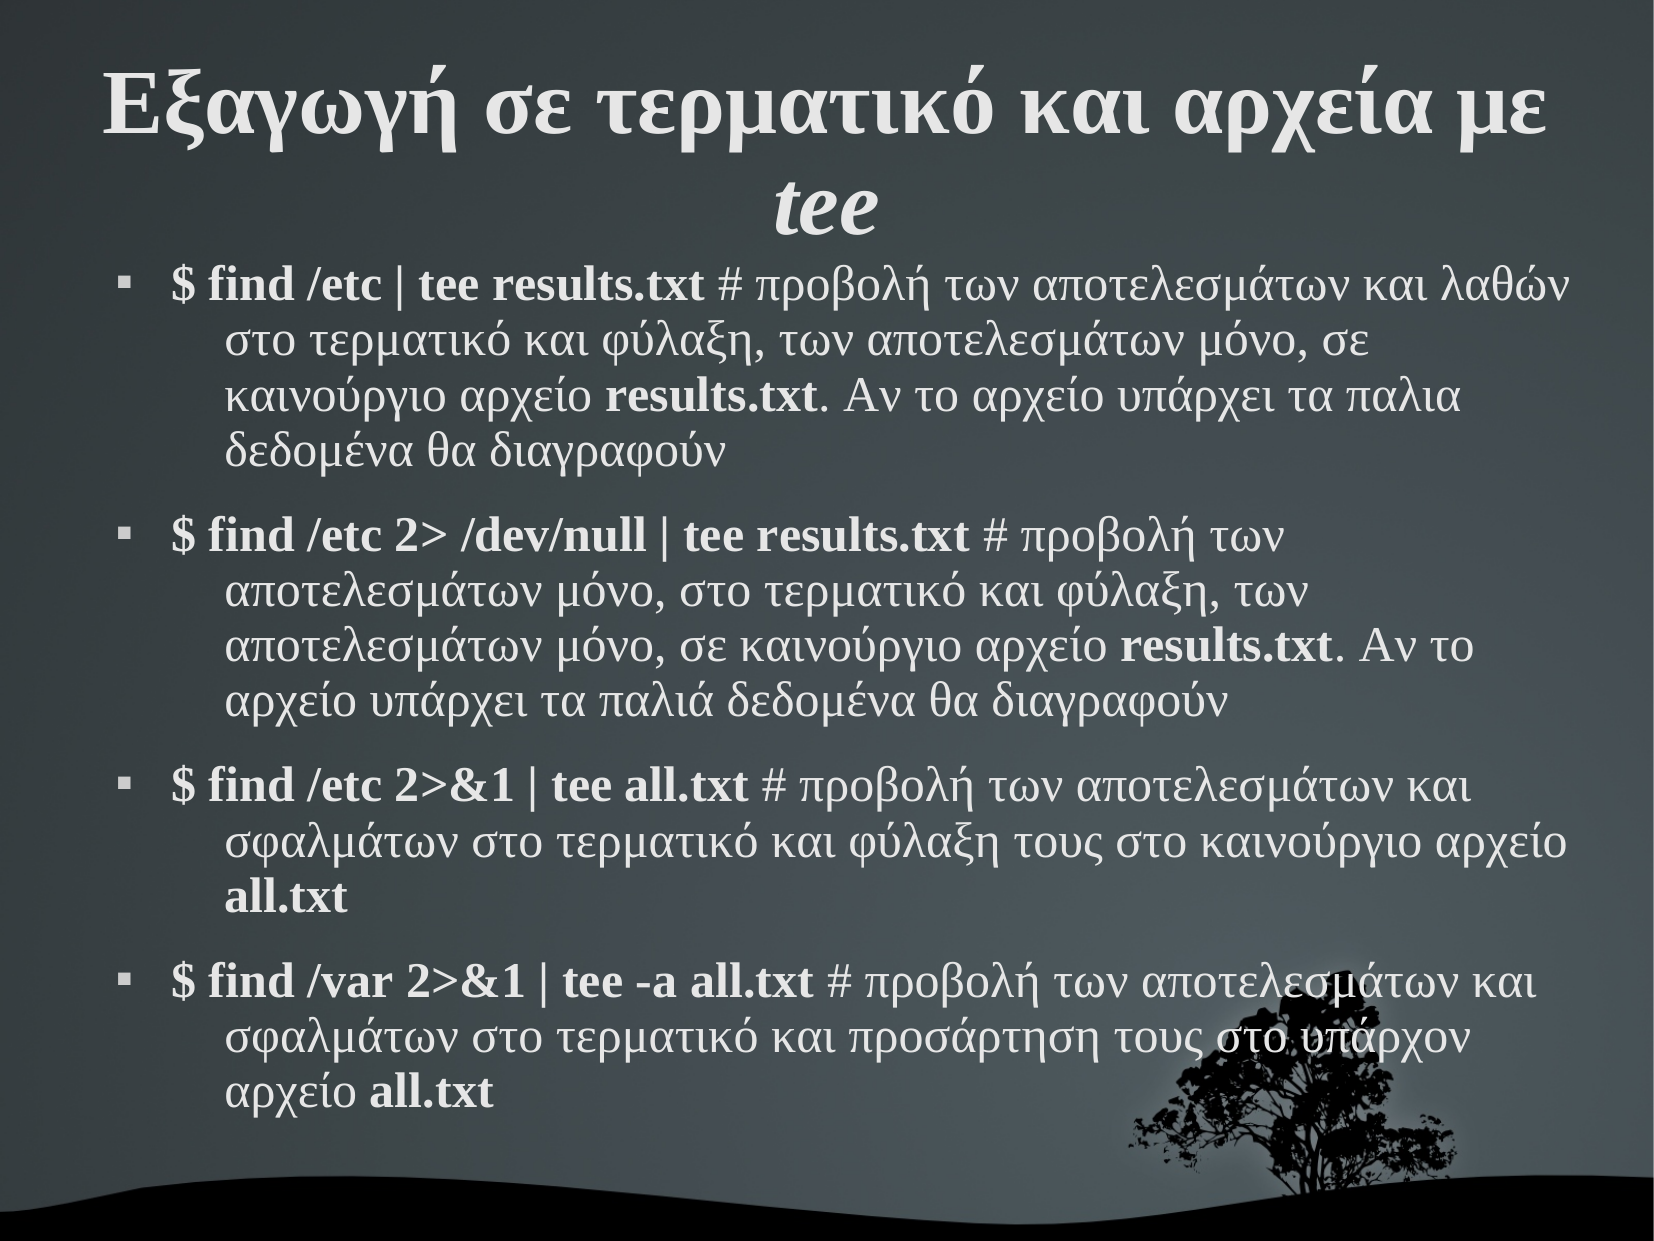

# Εξαγωγή σε τερματικό και αρχεία με tee
$ find /etc | tee results.txt # προβολή των αποτελεσμάτων και λαθών στο τερματικό και φύλαξη, των αποτελεσμάτων μόνο, σε καινούργιο αρχείο results.txt. Αν το αρχείο υπάρχει τα παλια δεδομένα θα διαγραφούν
$ find /etc 2> /dev/null | tee results.txt # προβολή των αποτελεσμάτων μόνο, στο τερματικό και φύλαξη, των αποτελεσμάτων μόνο, σε καινούργιο αρχείο results.txt. Αν το αρχείο υπάρχει τα παλιά δεδομένα θα διαγραφούν
$ find /etc 2>&1 | tee all.txt # προβολή των αποτελεσμάτων και σφαλμάτων στο τερματικό και φύλαξη τους στο καινούργιο αρχείο all.txt
$ find /var 2>&1 | tee -a all.txt # προβολή των αποτελεσμάτων και σφαλμάτων στο τερματικό και προσάρτηση τους στο υπάρχον αρχείο all.txt